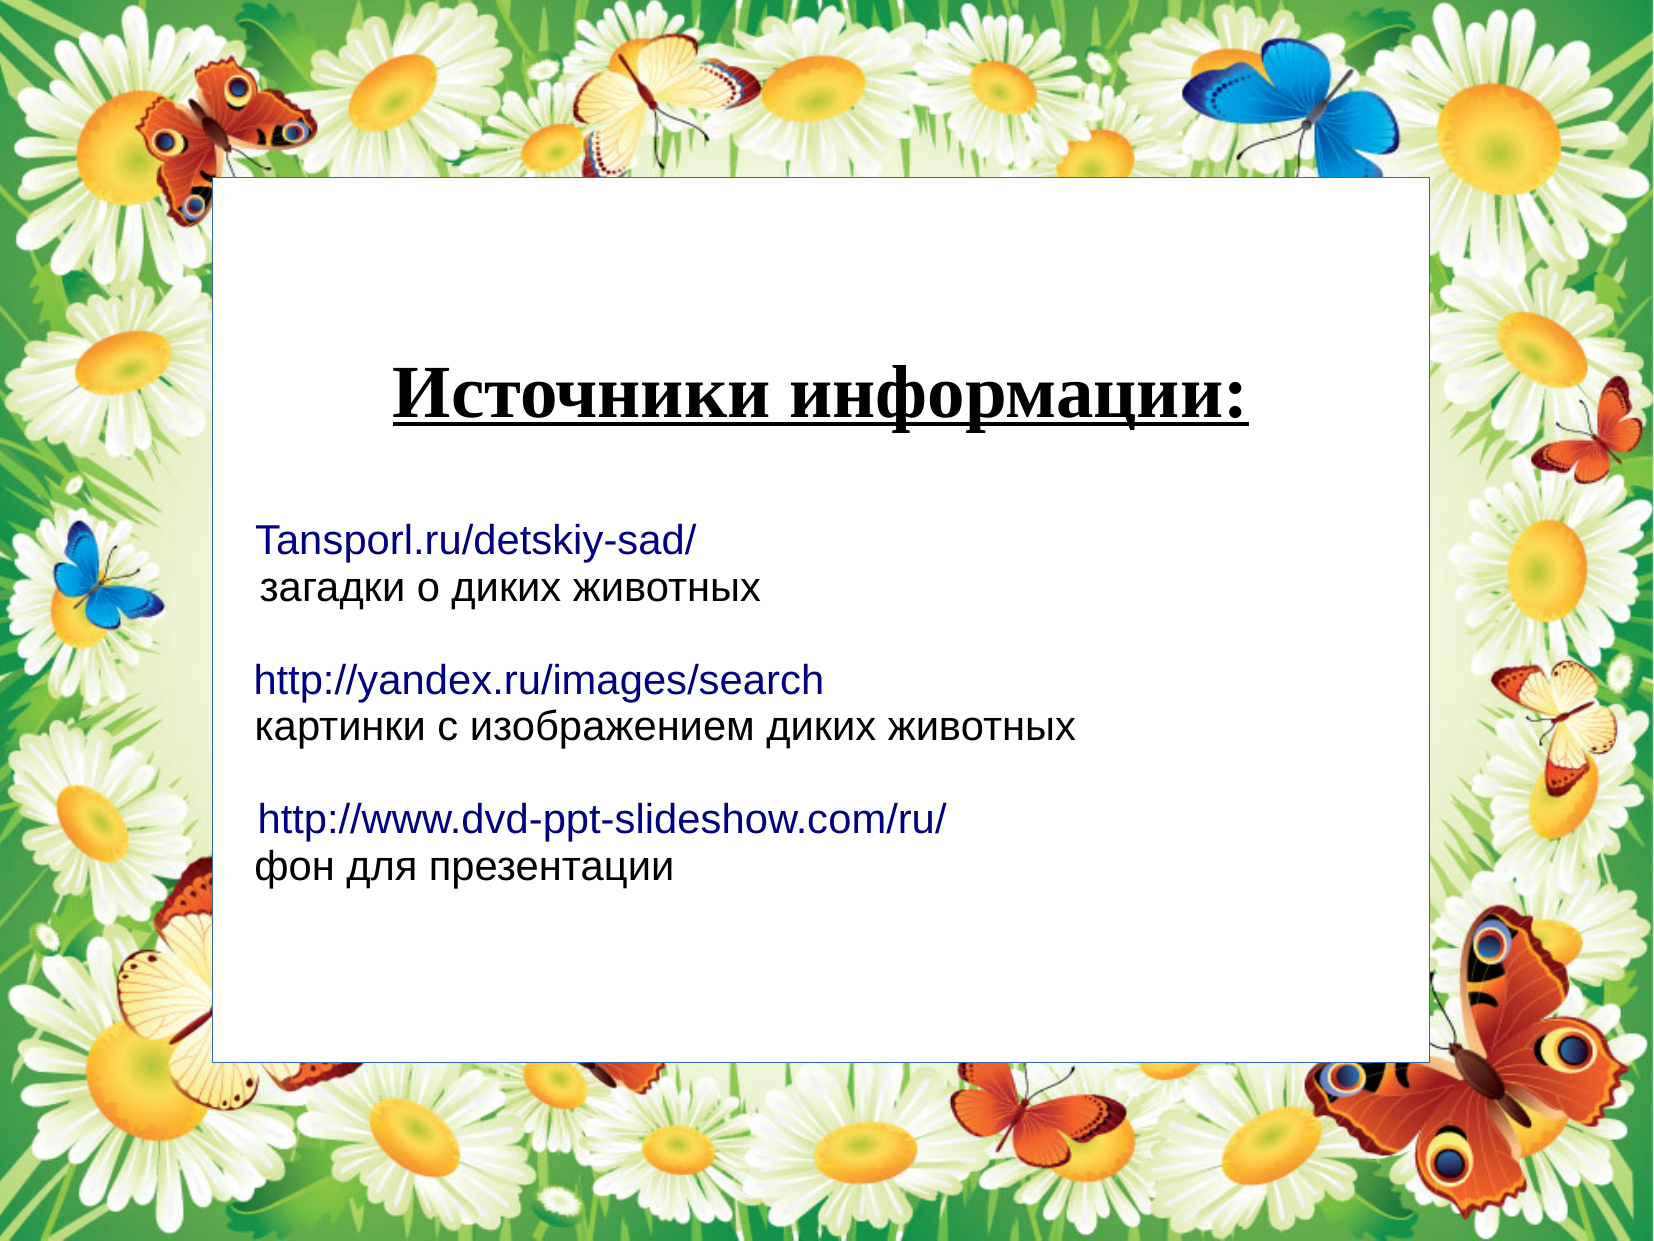

#
Источники информации:
Tansporl.ru/detskiy-sad/
 загадки о диких животных
http://yandex.ru/images/search
картинки с изображением диких животных
http://www.dvd-ppt-slideshow.com/ru/
 фон для презентации